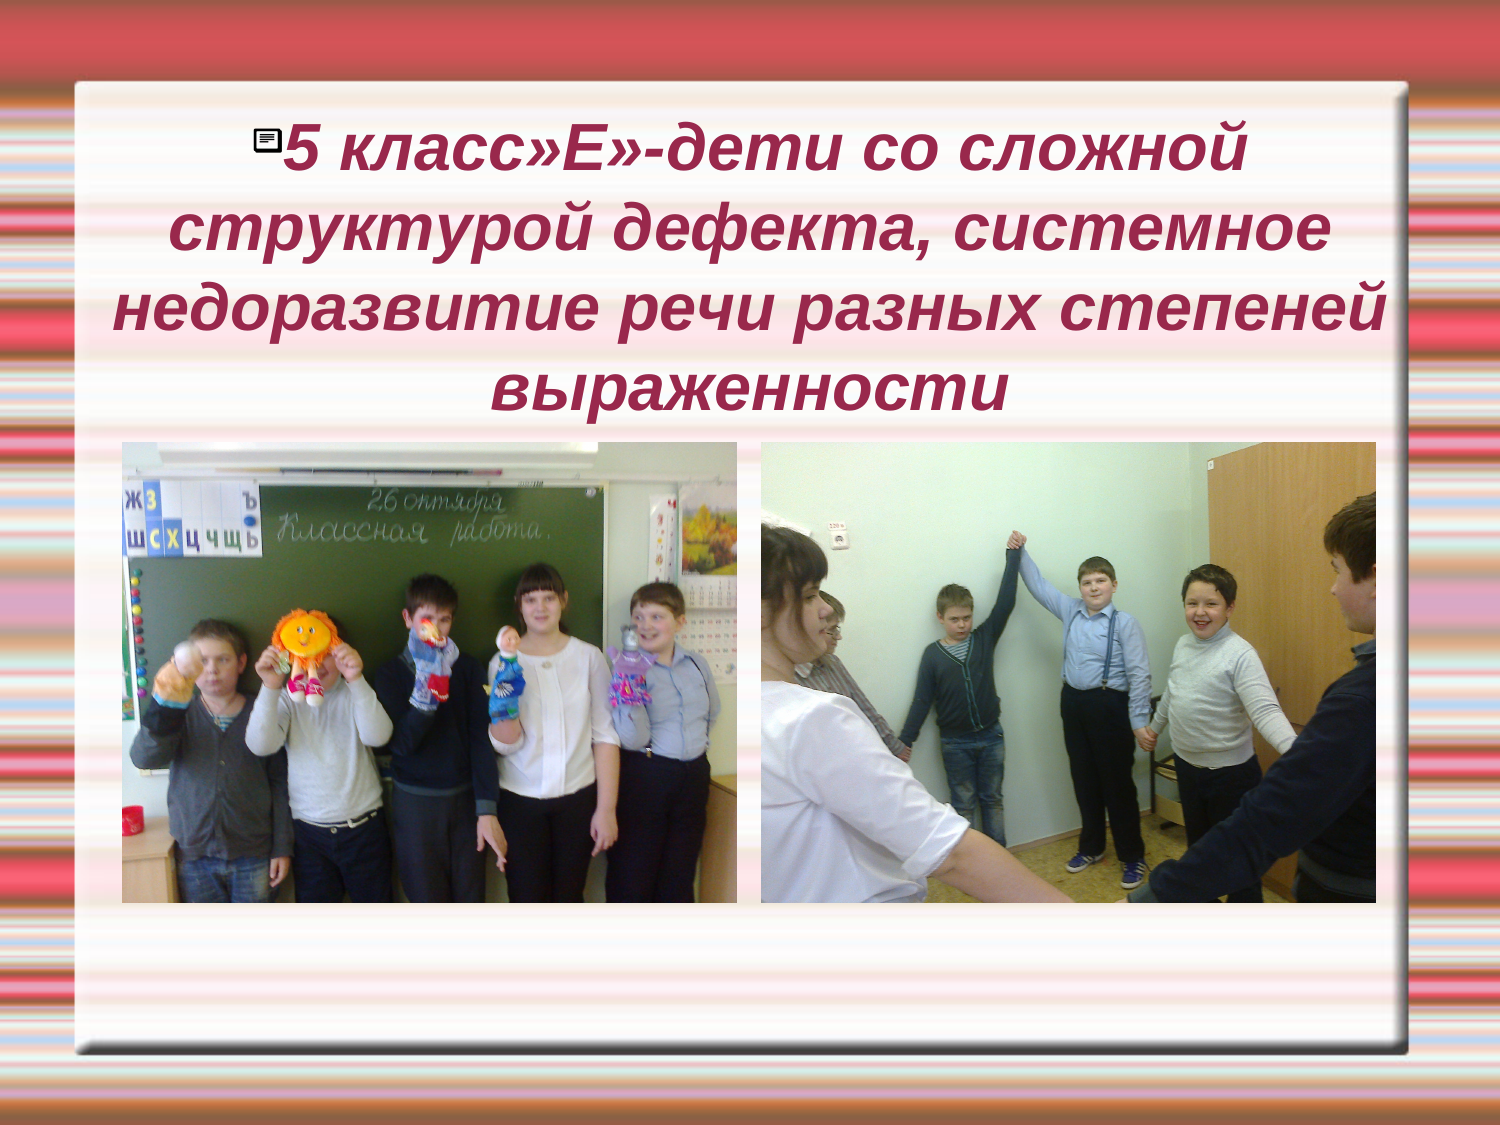

# 5 класс»Е»-дети со сложной структурой дефекта, системное недоразвитие речи разных степеней выраженности